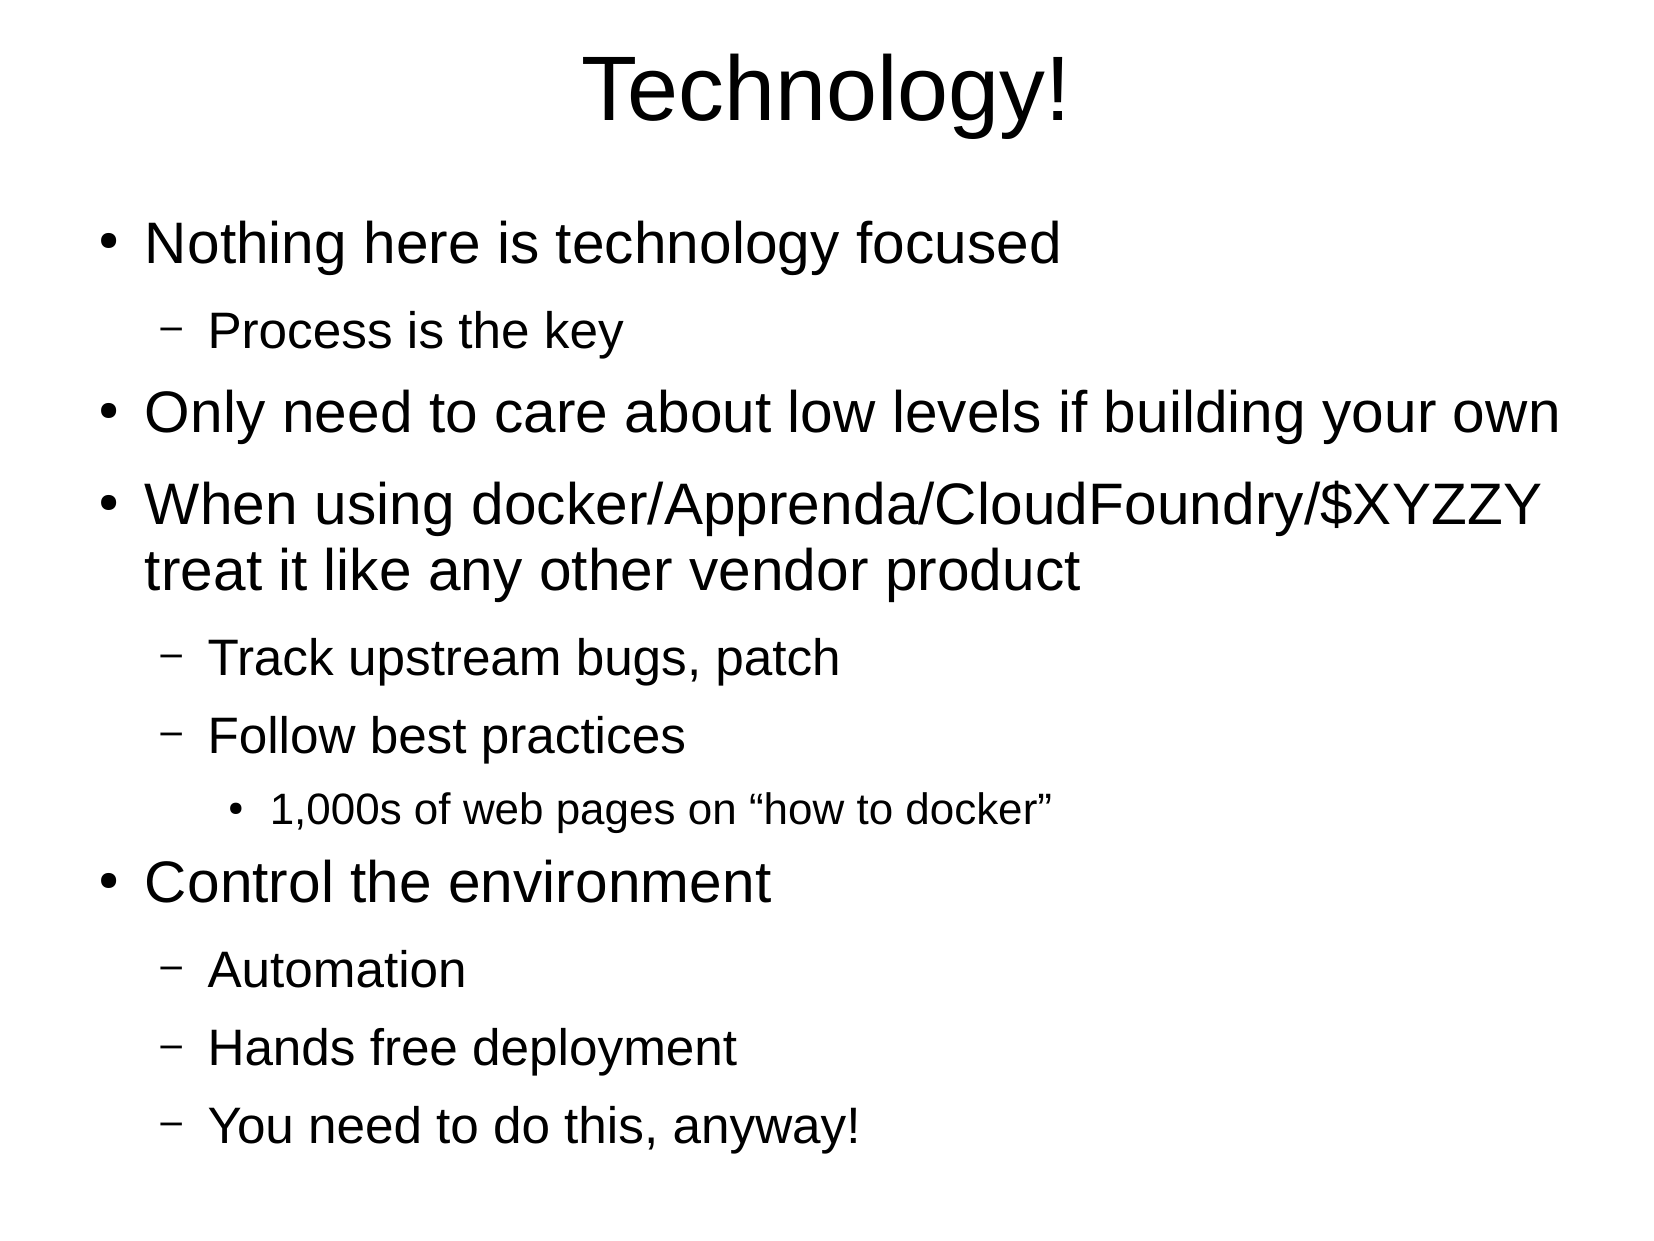

# Technology!
Nothing here is technology focused
Process is the key
Only need to care about low levels if building your own
When using docker/Apprenda/CloudFoundry/$XYZZY treat it like any other vendor product
Track upstream bugs, patch
Follow best practices
1,000s of web pages on “how to docker”
Control the environment
Automation
Hands free deployment
You need to do this, anyway!